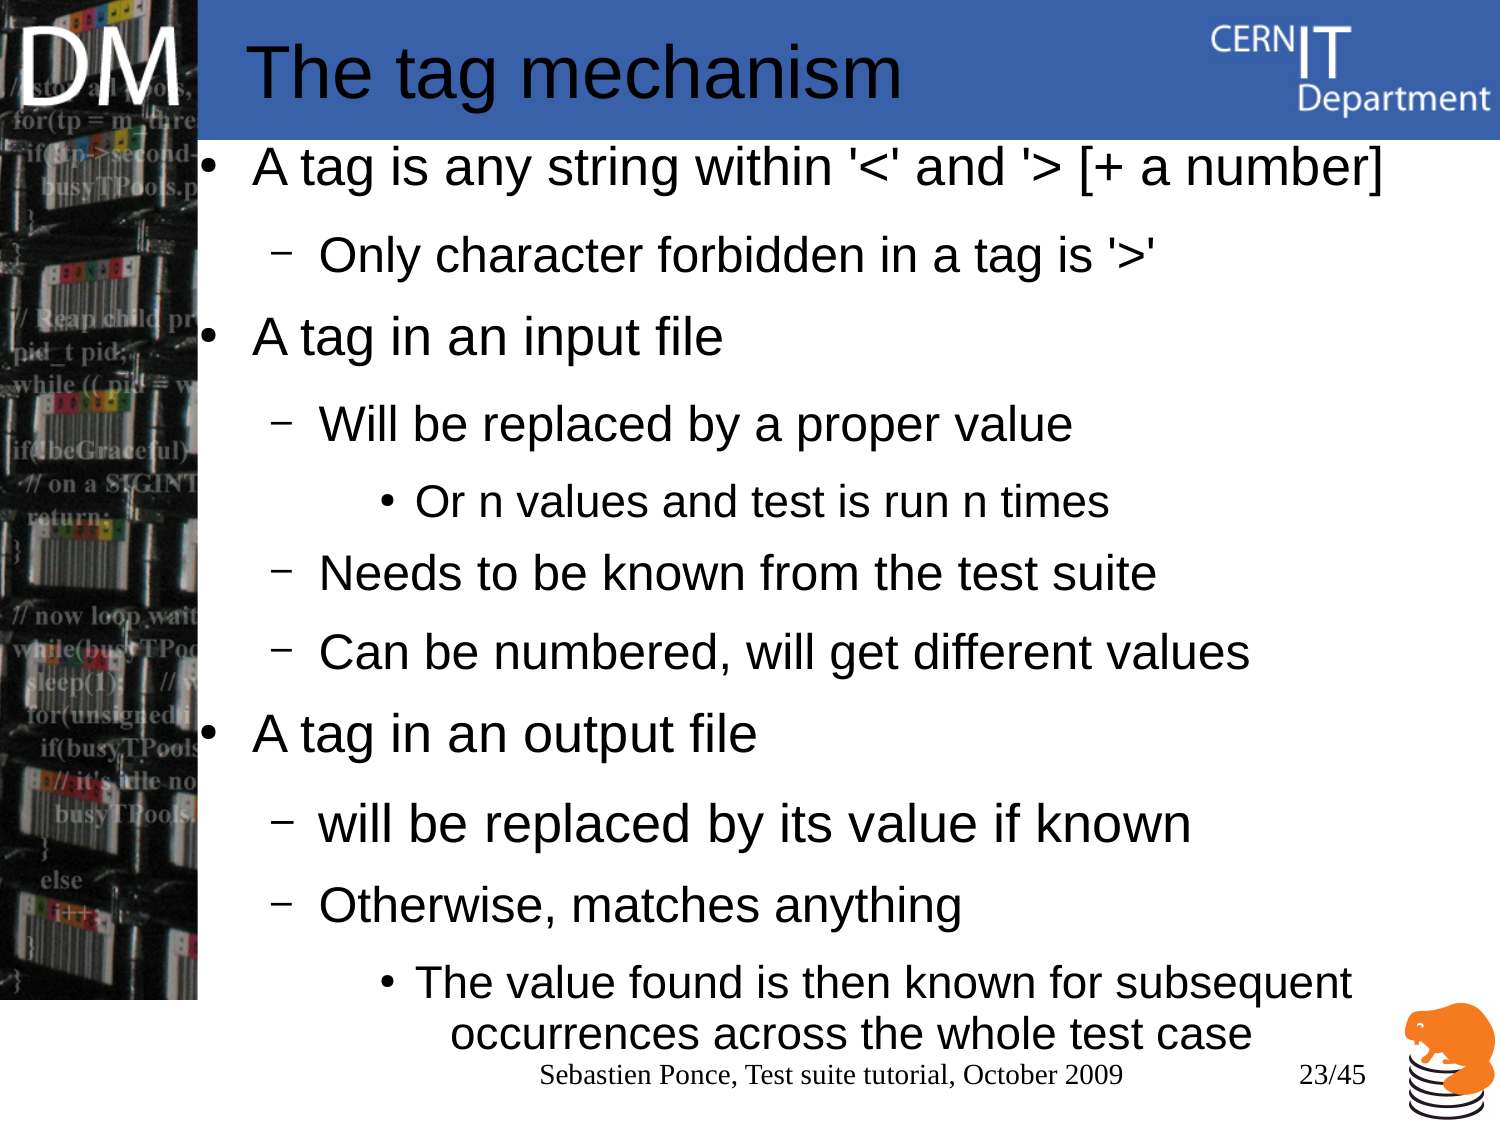

# The tag mechanism
A tag is any string within '<' and '> [+ a number]
Only character forbidden in a tag is '>'
A tag in an input file
Will be replaced by a proper value
Or n values and test is run n times
Needs to be known from the test suite
Can be numbered, will get different values
A tag in an output file
will be replaced by its value if known
Otherwise, matches anything
The value found is then known for subsequent occurrences across the whole test case